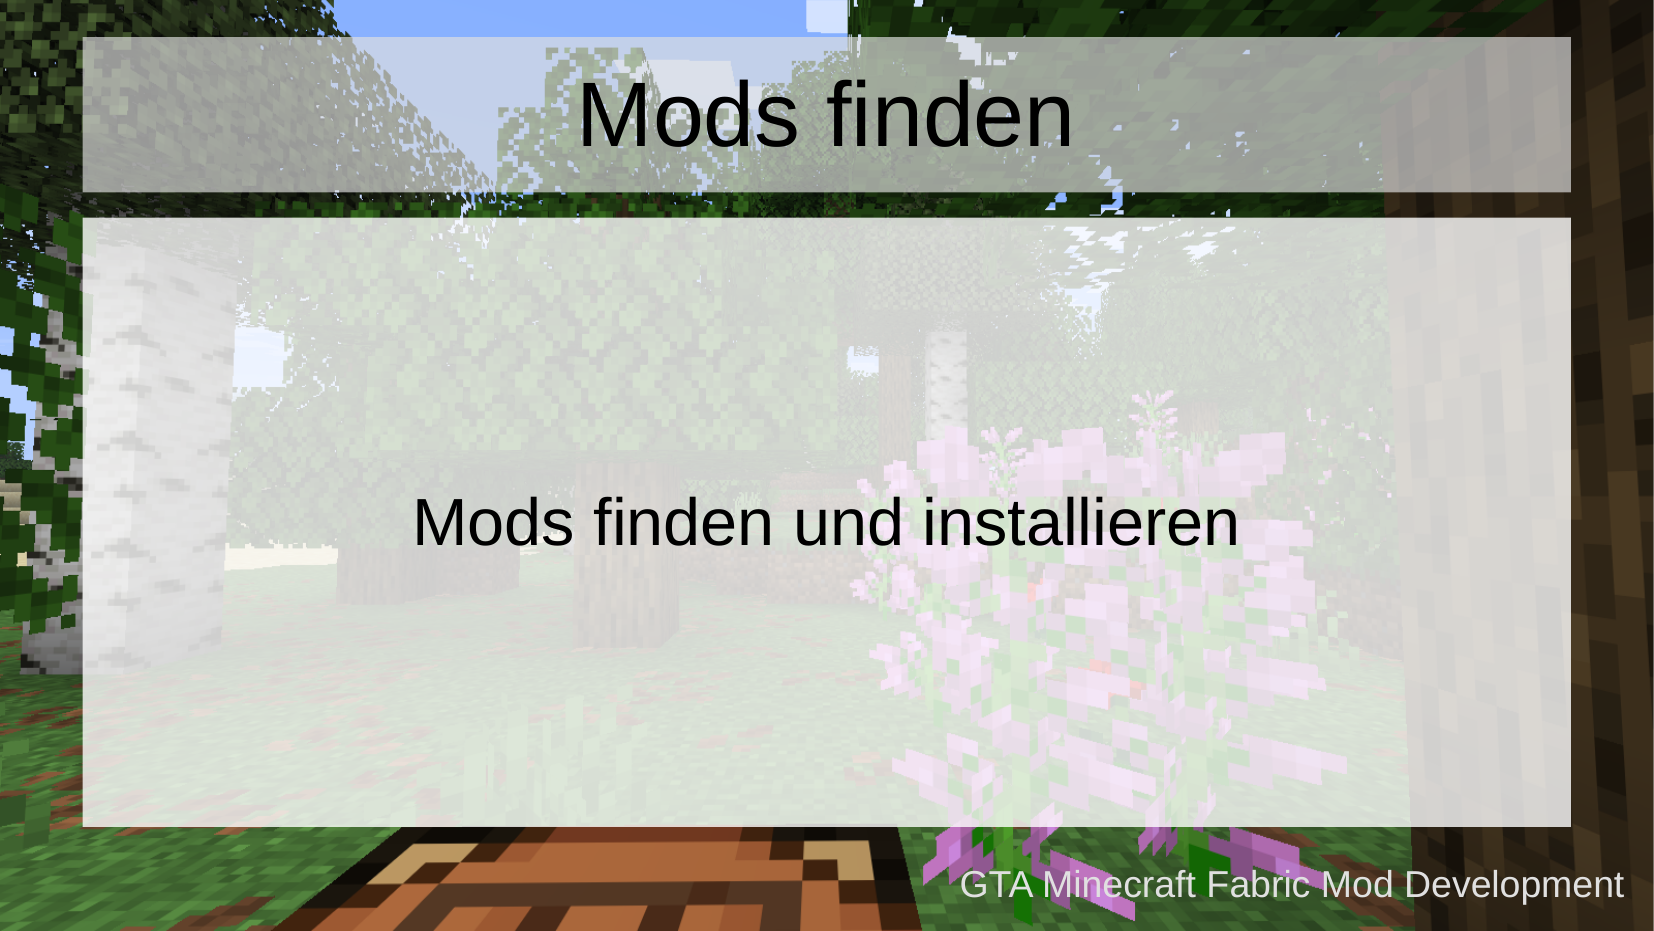

# Mods finden
Mods finden und installieren